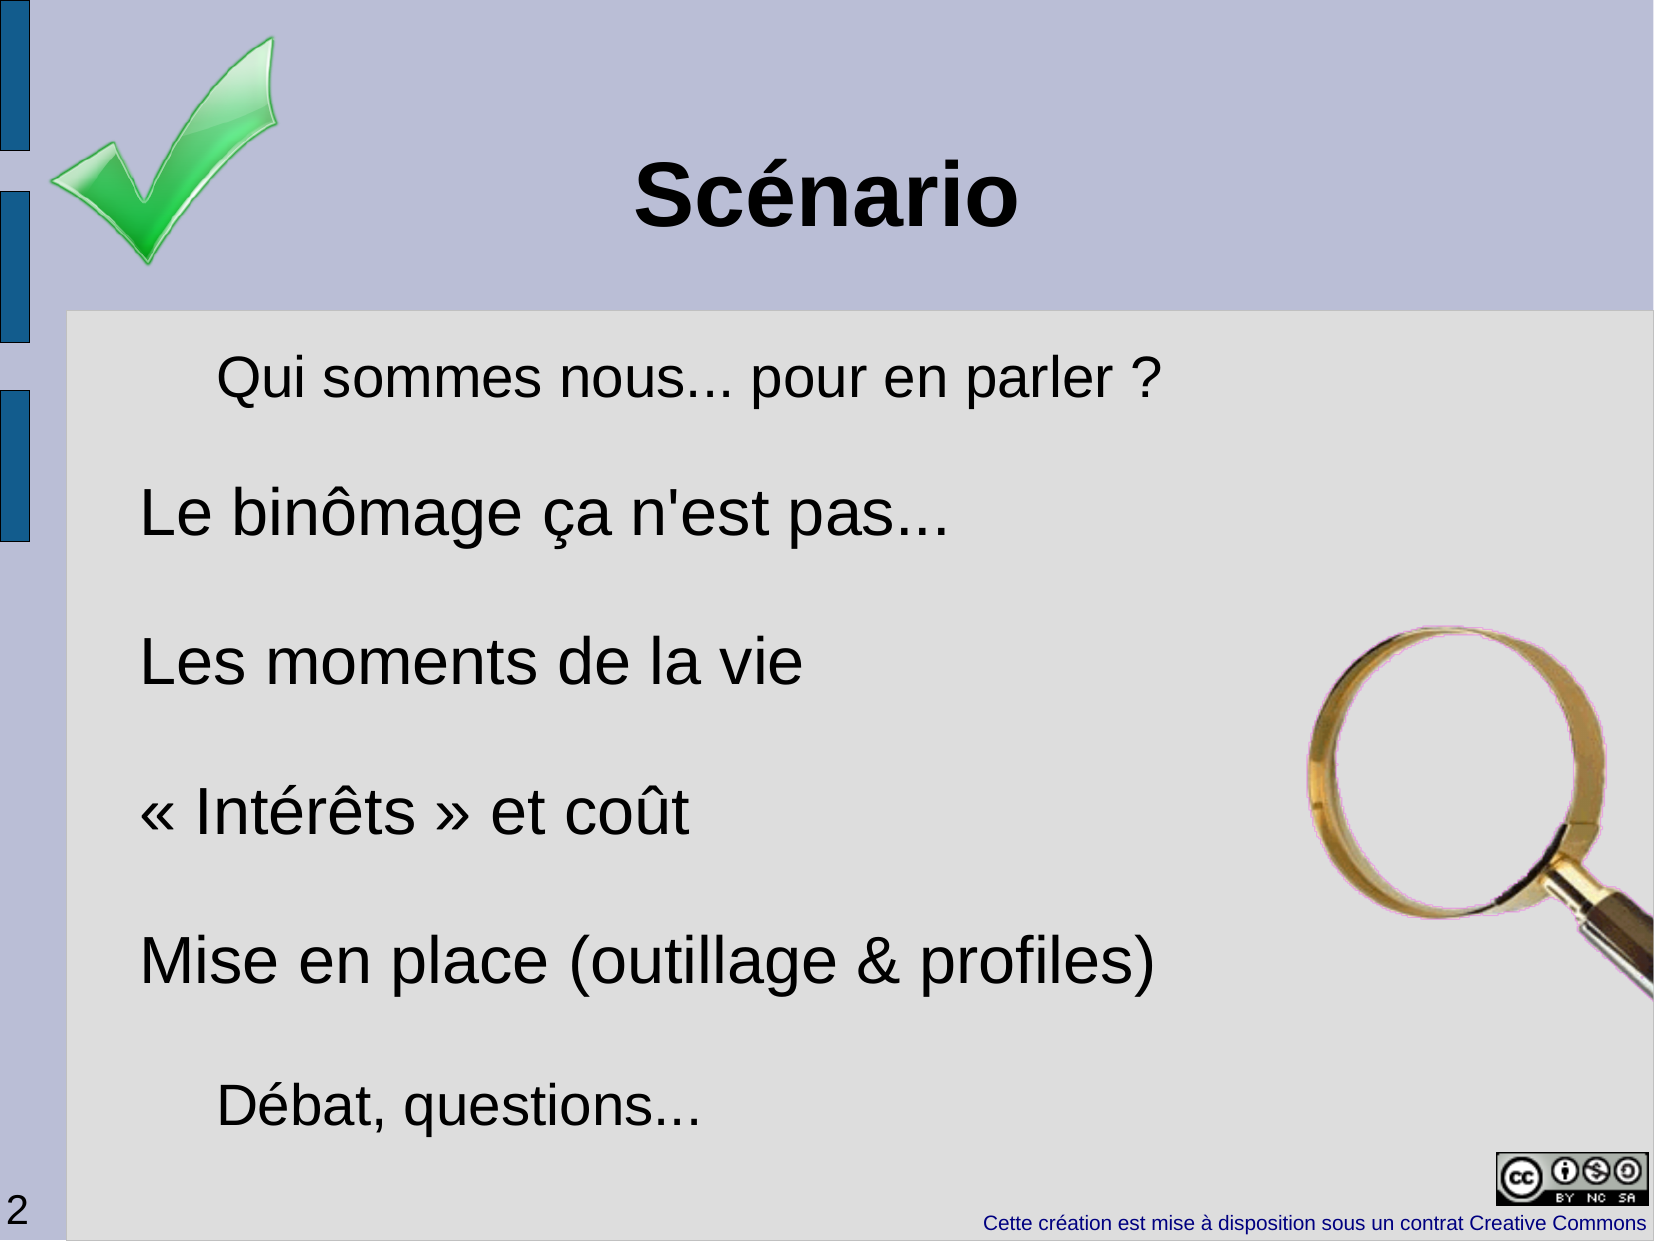

# Scénario
Qui sommes nous... pour en parler ?
Le binômage ça n'est pas...
Les moments de la vie
« Intérêts » et coût
Mise en place (outillage & profiles)
Débat, questions...